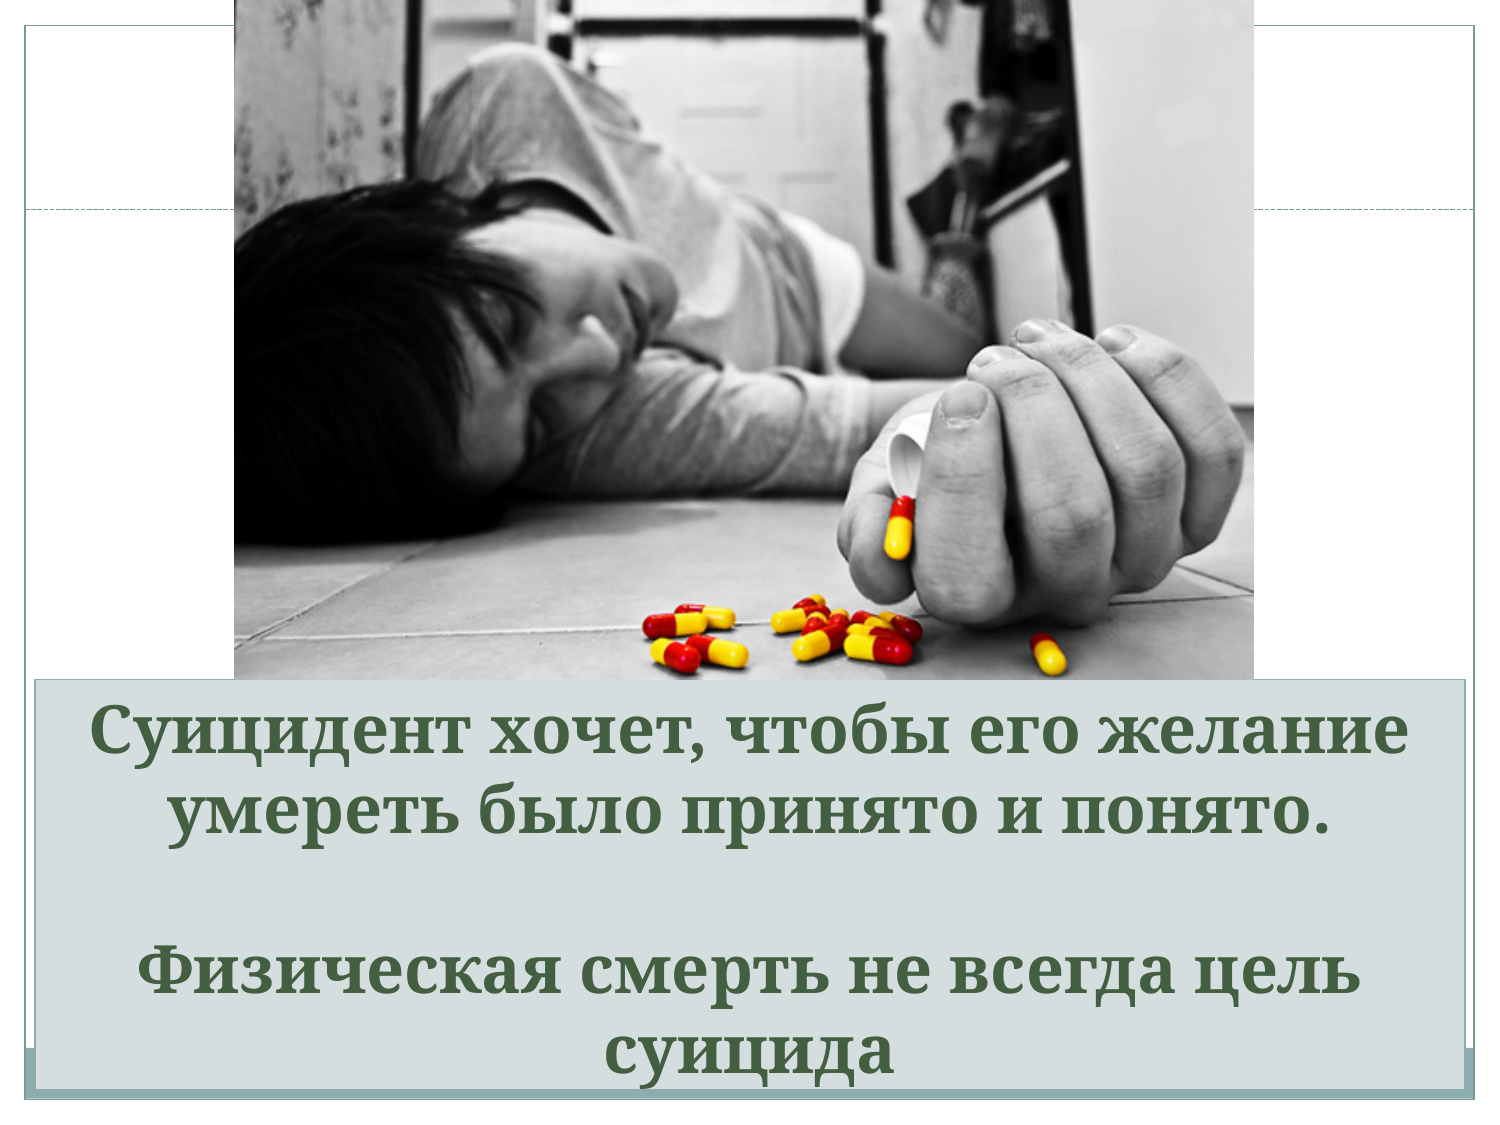

# Суицидент хочет, чтобы его желание умереть было принято и понято. Физическая смерть не всегда цель суицида